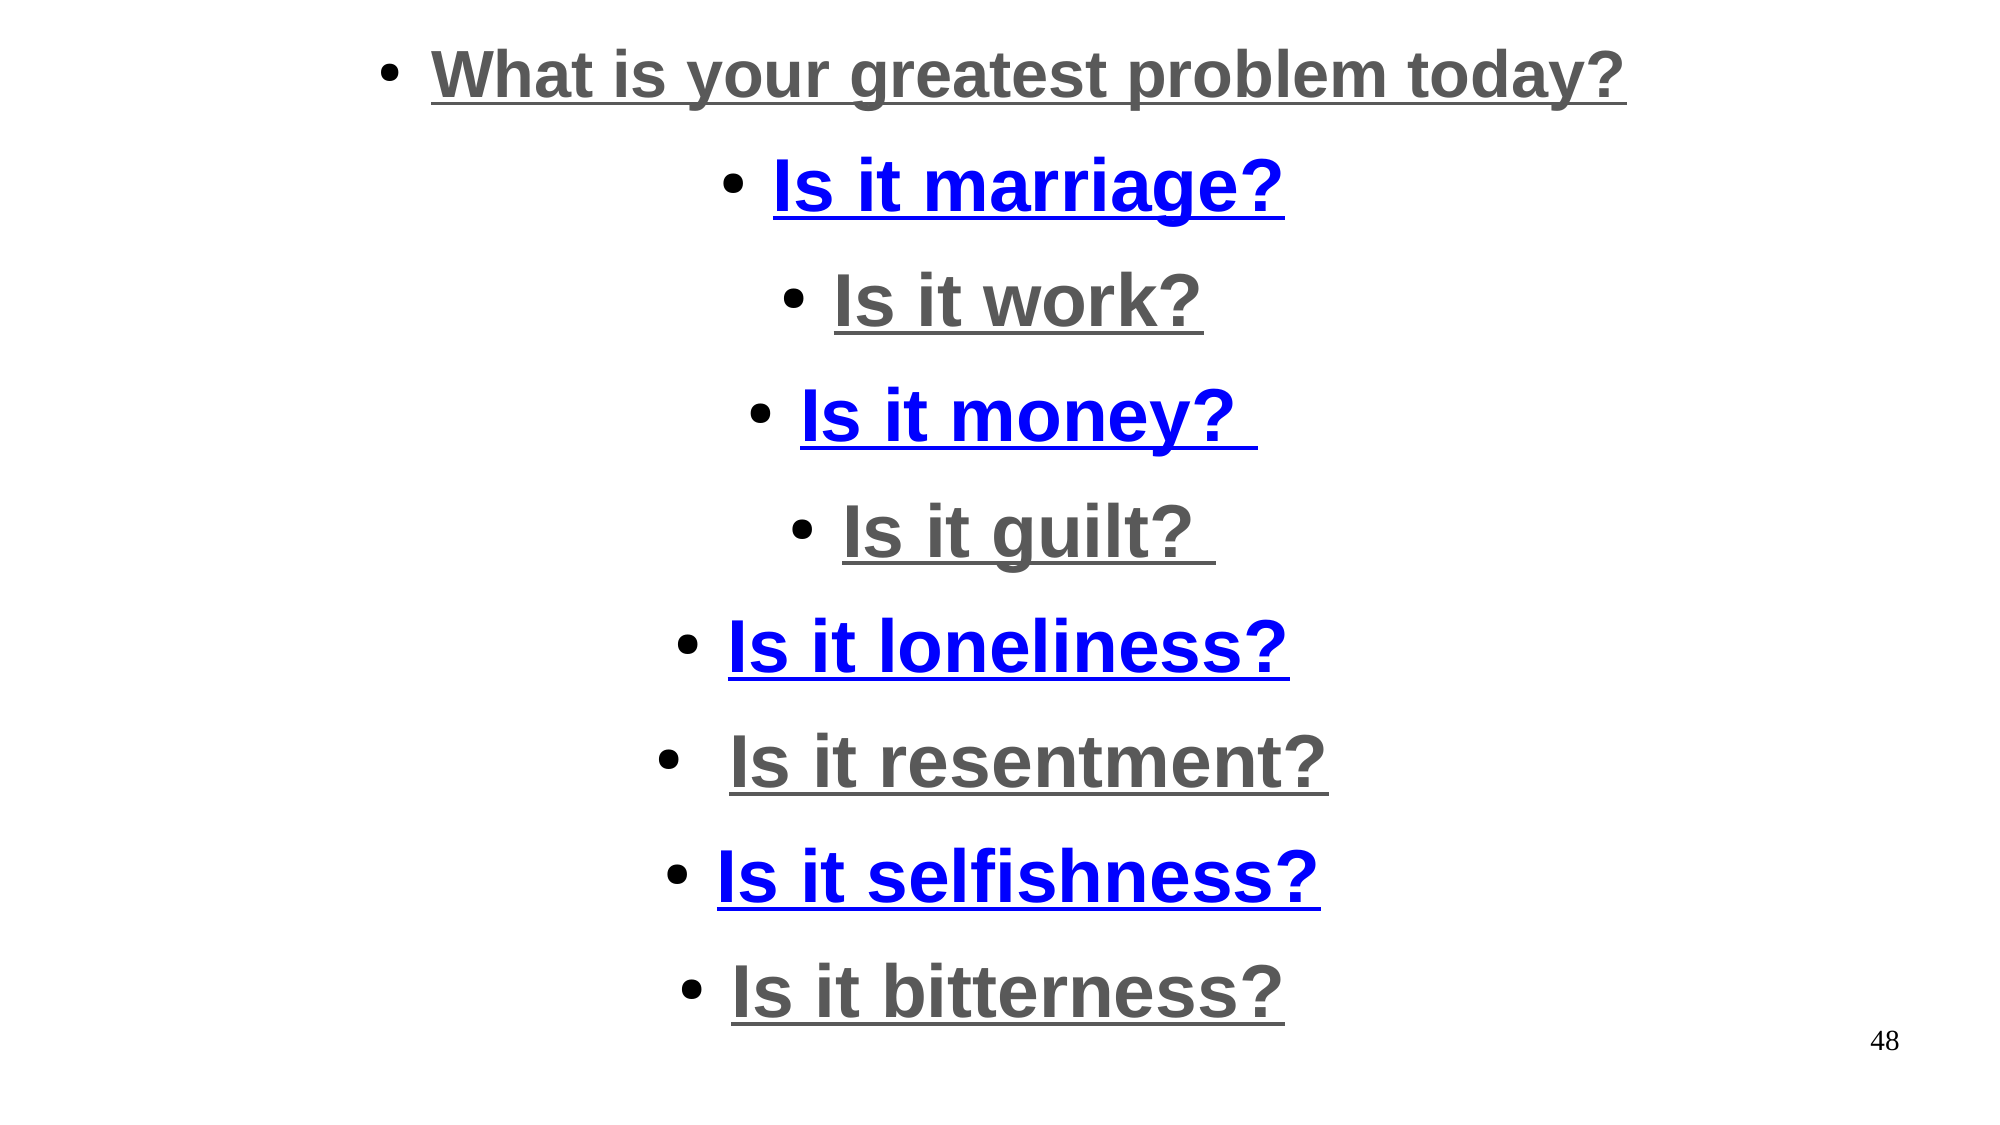

# What is your greatest problem today?
Is it marriage?
Is it work?
Is it money?
Is it guilt?
Is it loneliness?
 Is it resentment?
Is it selfishness?
Is it bitterness?
48